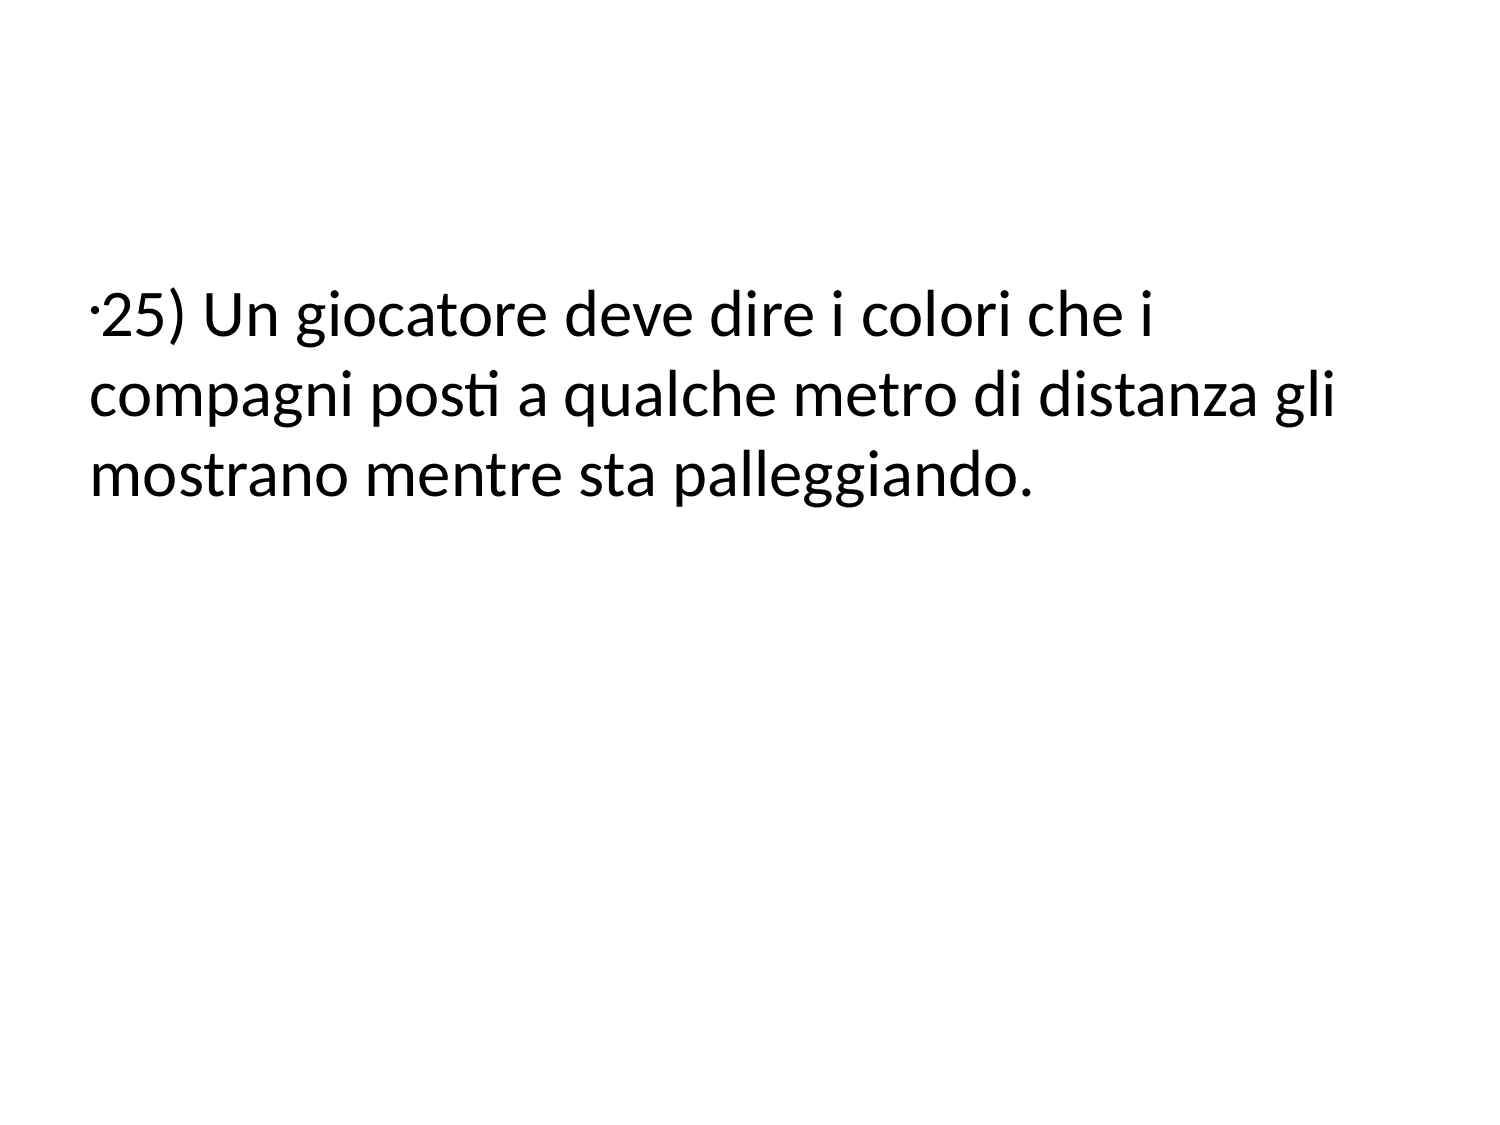

#
25) Un giocatore deve dire i colori che i compagni posti a qualche metro di distanza gli mostrano mentre sta palleggiando.